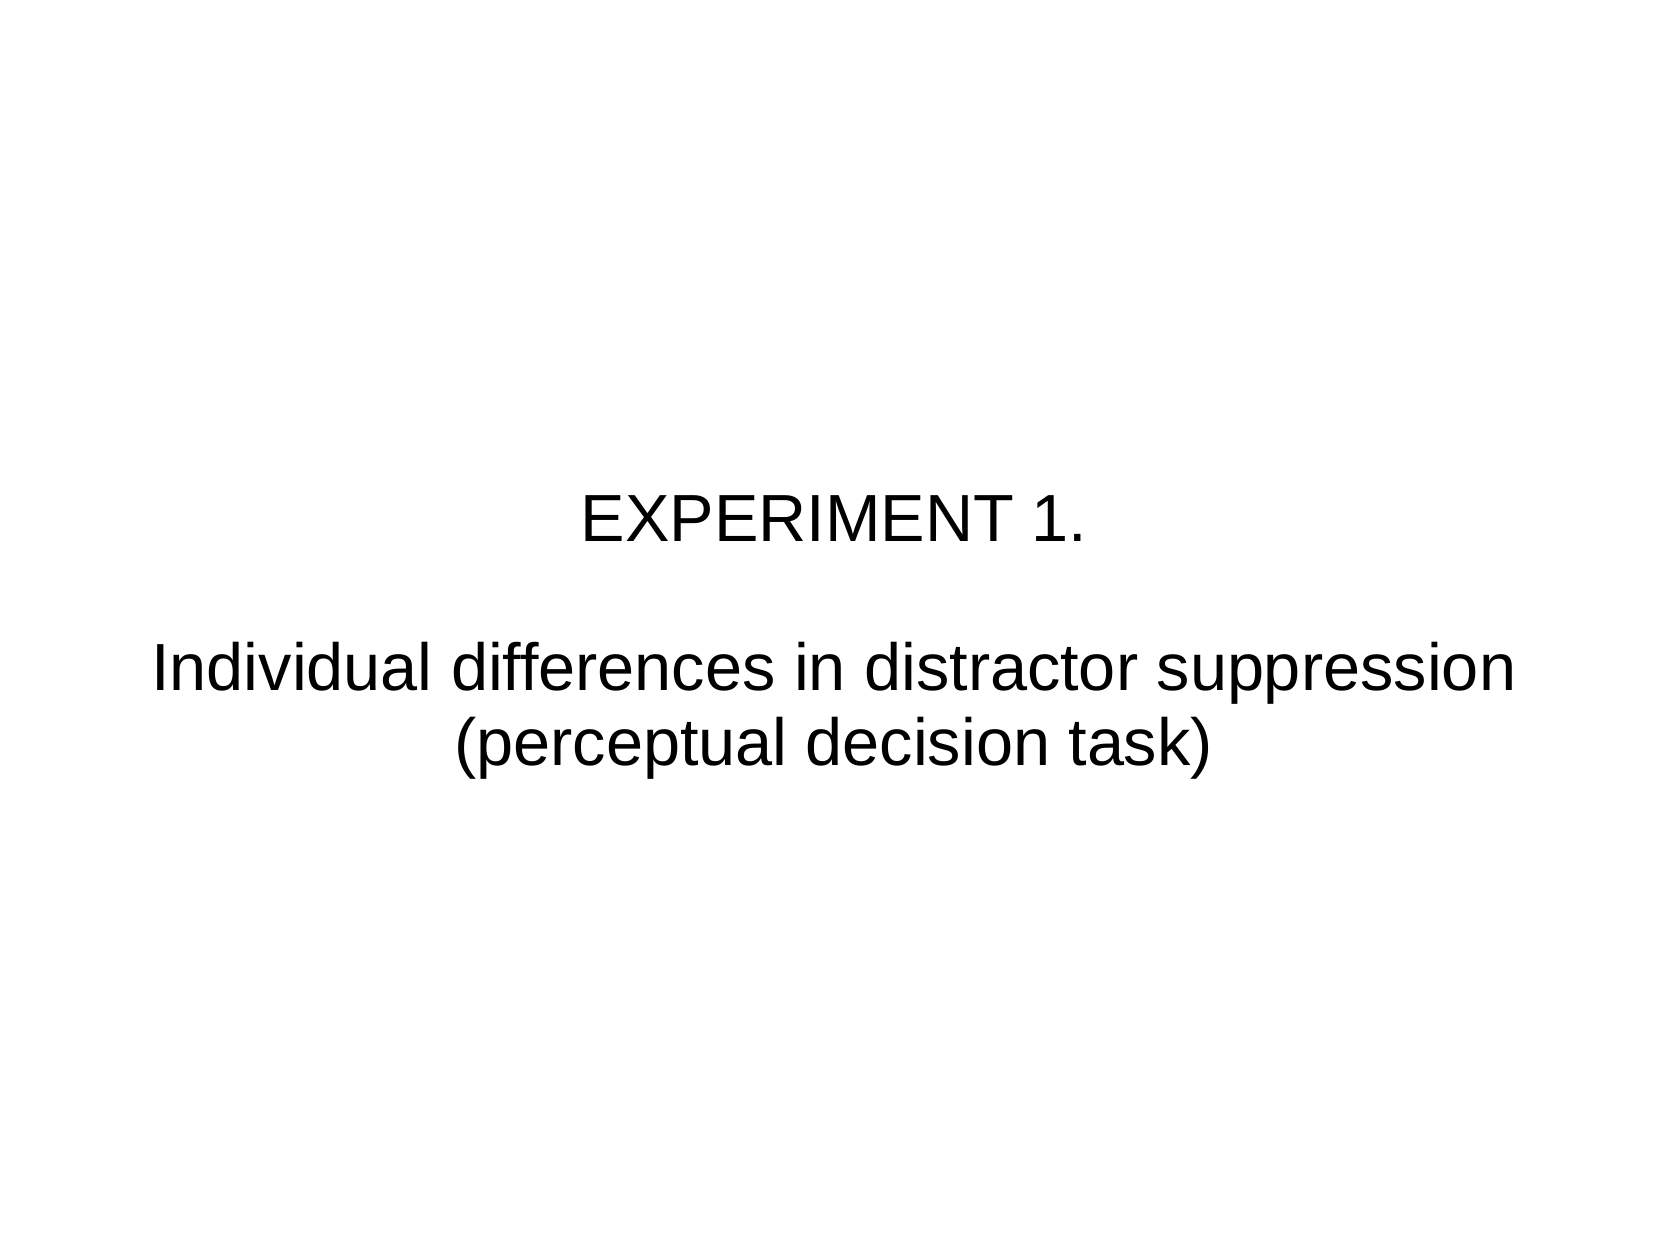

# EXPERIMENT 1. Individual differences in distractor suppression (perceptual decision task)